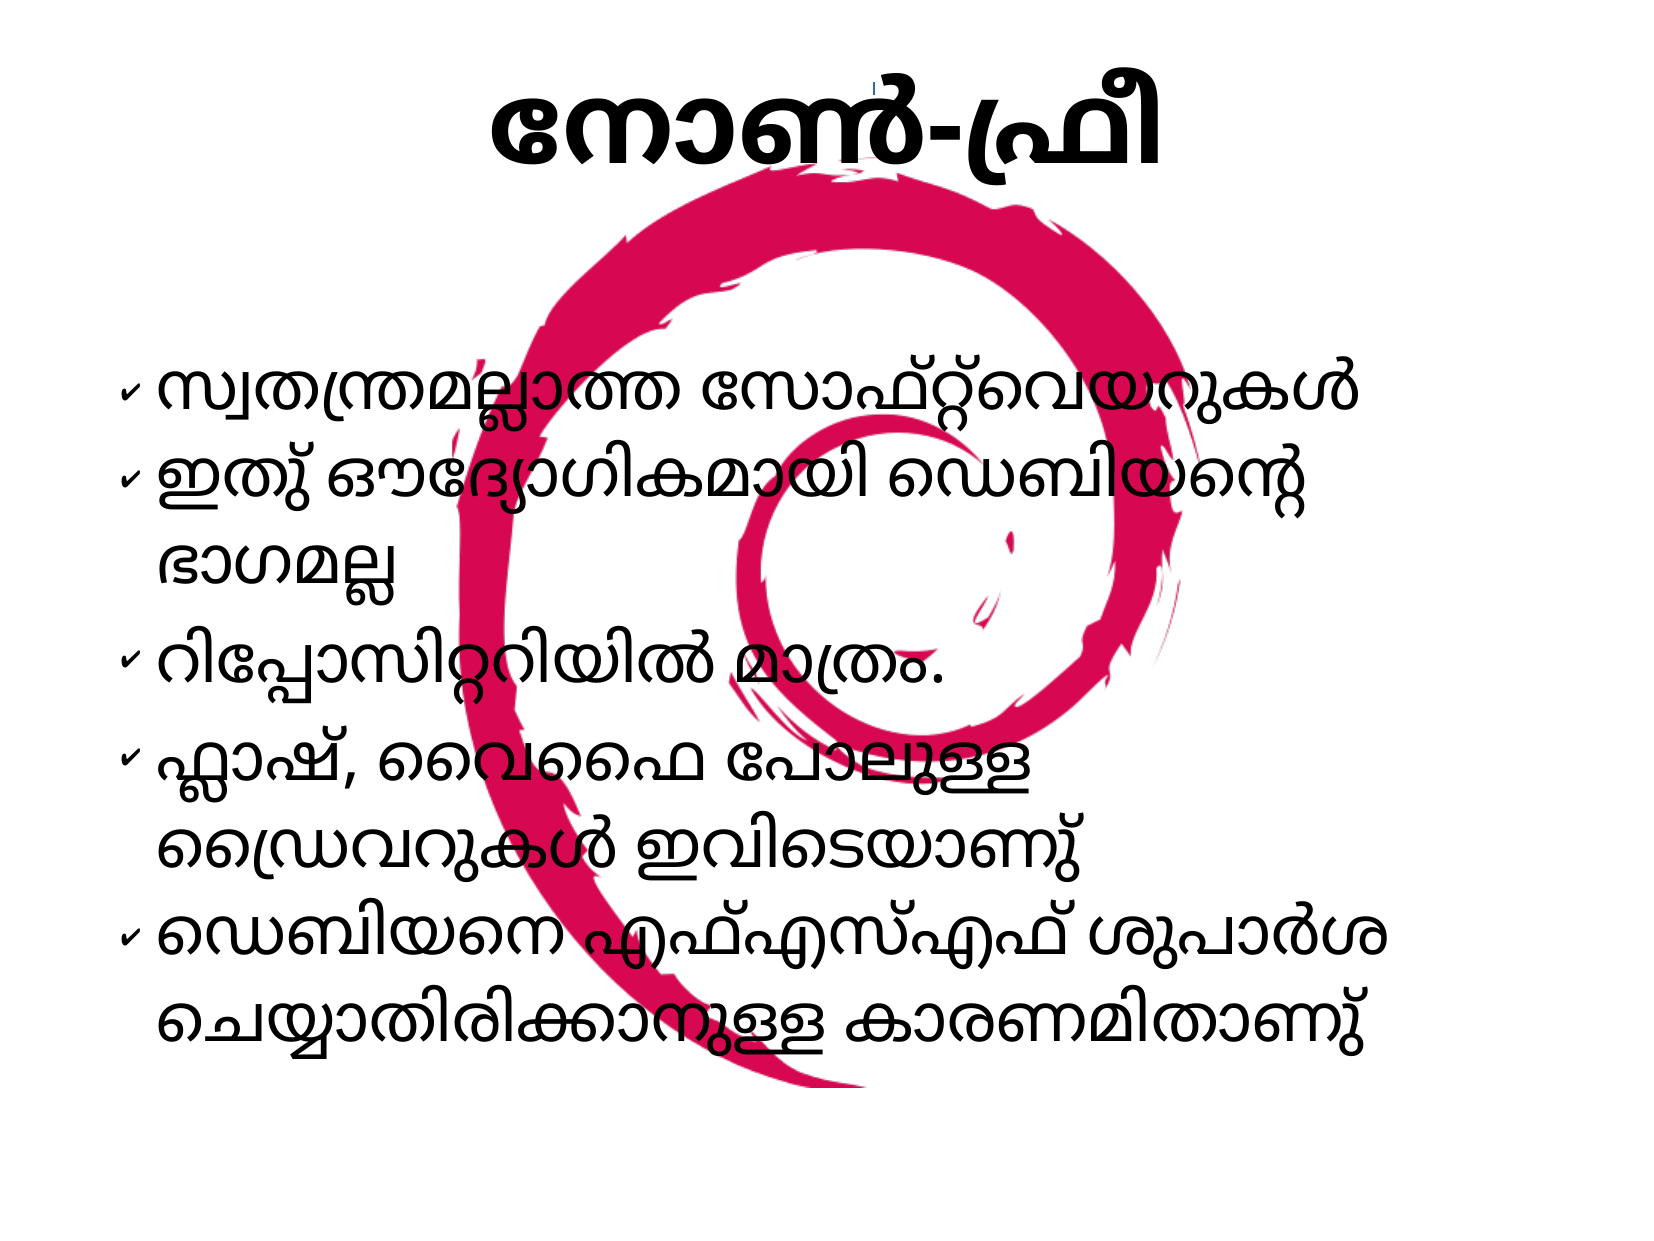

നോണ്‍-ഫ്രീ
സ്വതന്ത്രമല്ലാത്ത സോഫ്റ്റ്‍വെയറുകള്‍
ഇതു് ഔദ്യോഗികമായി ഡെബിയന്റെ ഭാഗമല്ല
റിപ്പോസിറ്ററിയില്‍ മാത്രം.
ഫ്ലാഷ്, വൈഫൈ പോലുള്ള ഡ്രൈവറുകള്‍ ഇവിടെയാണു്
ഡെബിയനെ എഫ്എസ്എഫ് ശുപാര്‍ശ ചെയ്യാതിരിക്കാനുള്ള കാരണമിതാണു്